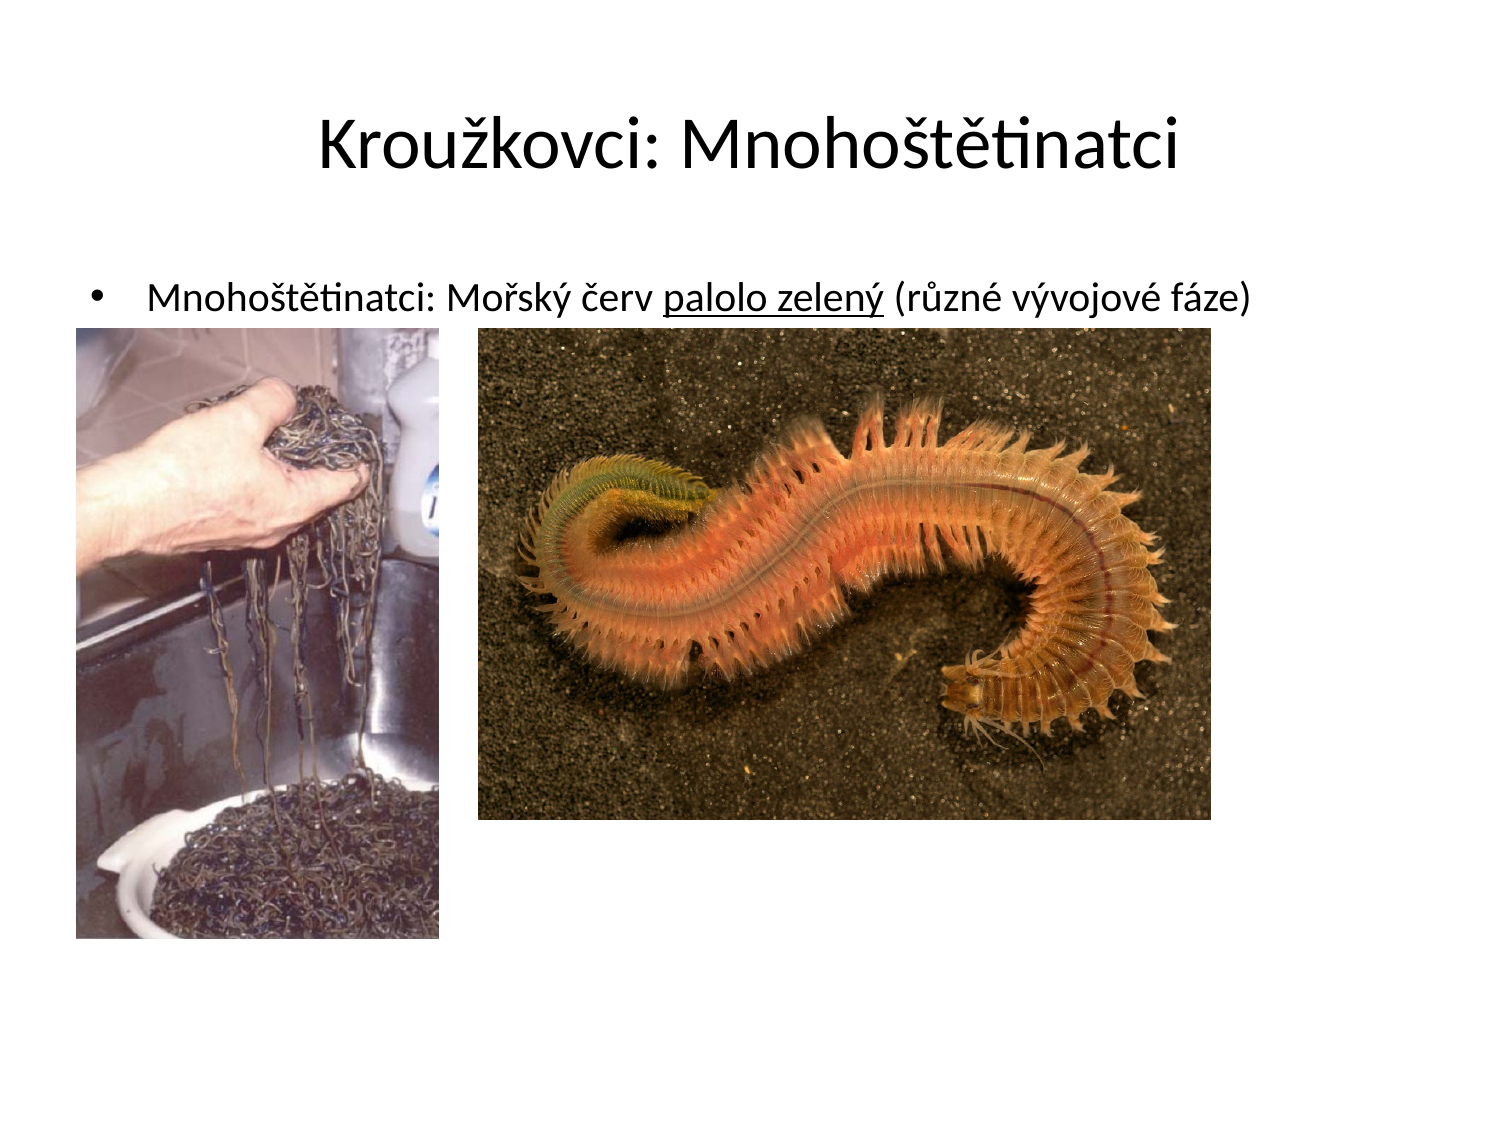

# Kroužkovci: Mnohoštětinatci
Mnohoštětinatci: Mořský červ palolo zelený (různé vývojové fáze)